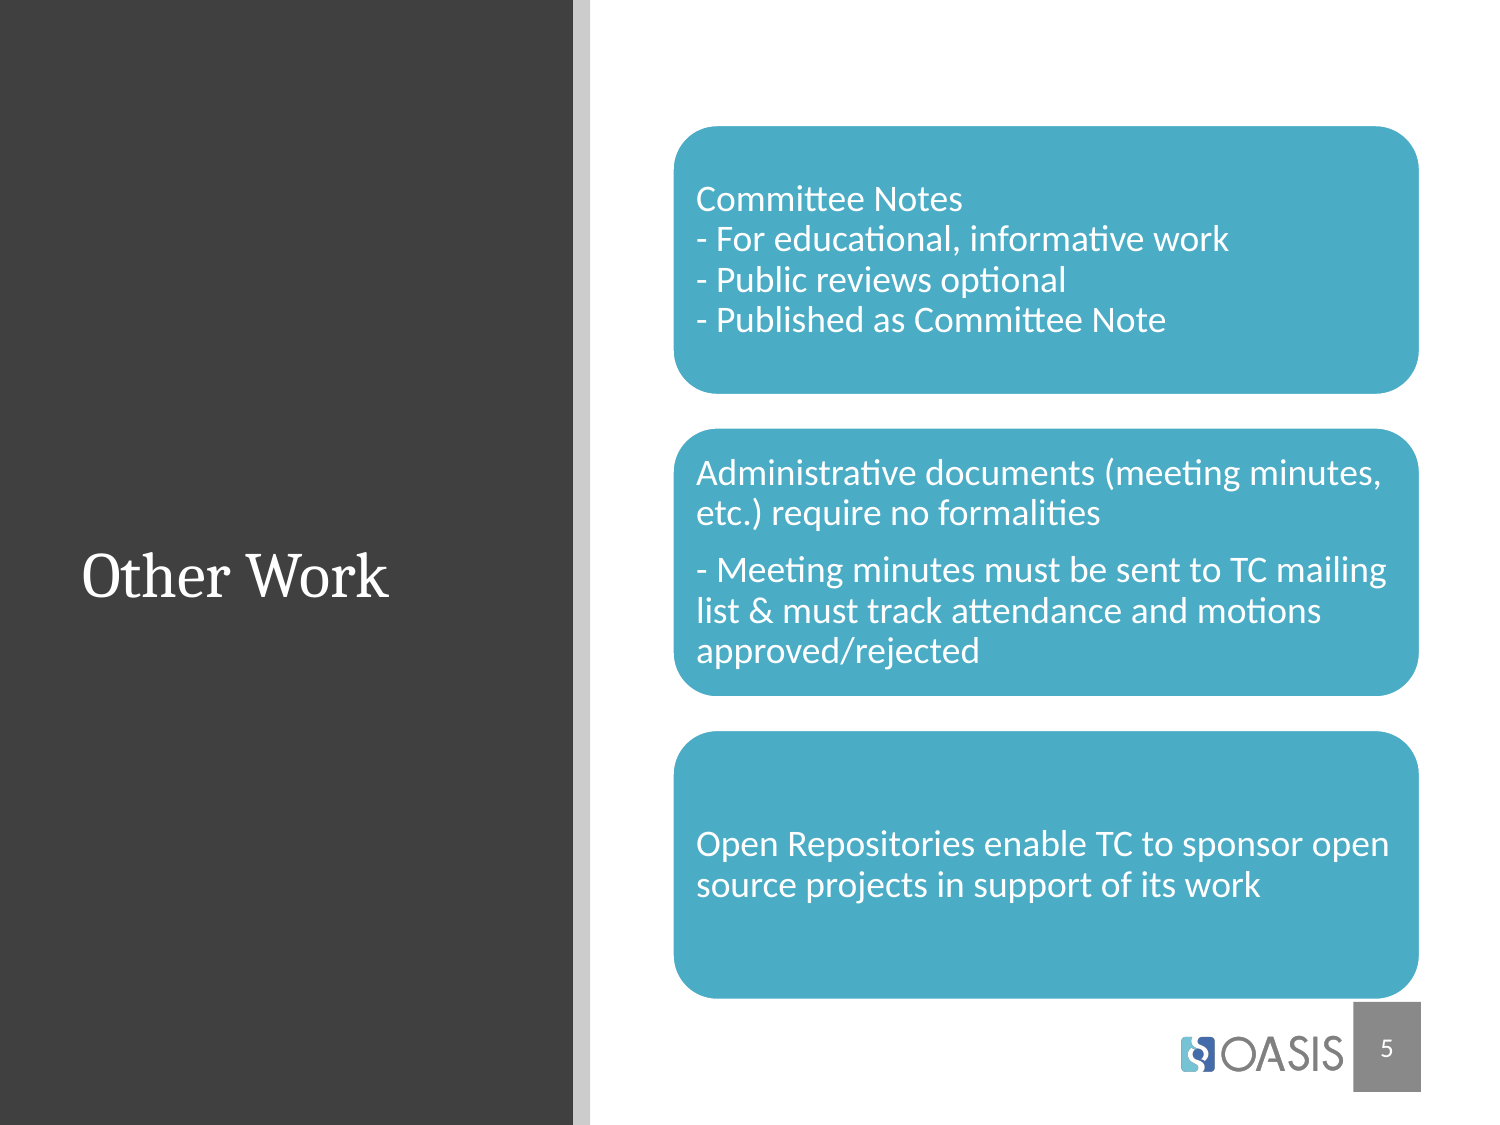

Committee Notes
- For educational, informative work
- Public reviews optional
- Published as Committee Note
Administrative documents (meeting minutes, etc.) require no formalities
- Meeting minutes must be sent to TC mailing list & must track attendance and motions approved/rejected
Open Repositories enable TC to sponsor open source projects in support of its work
# Other Work